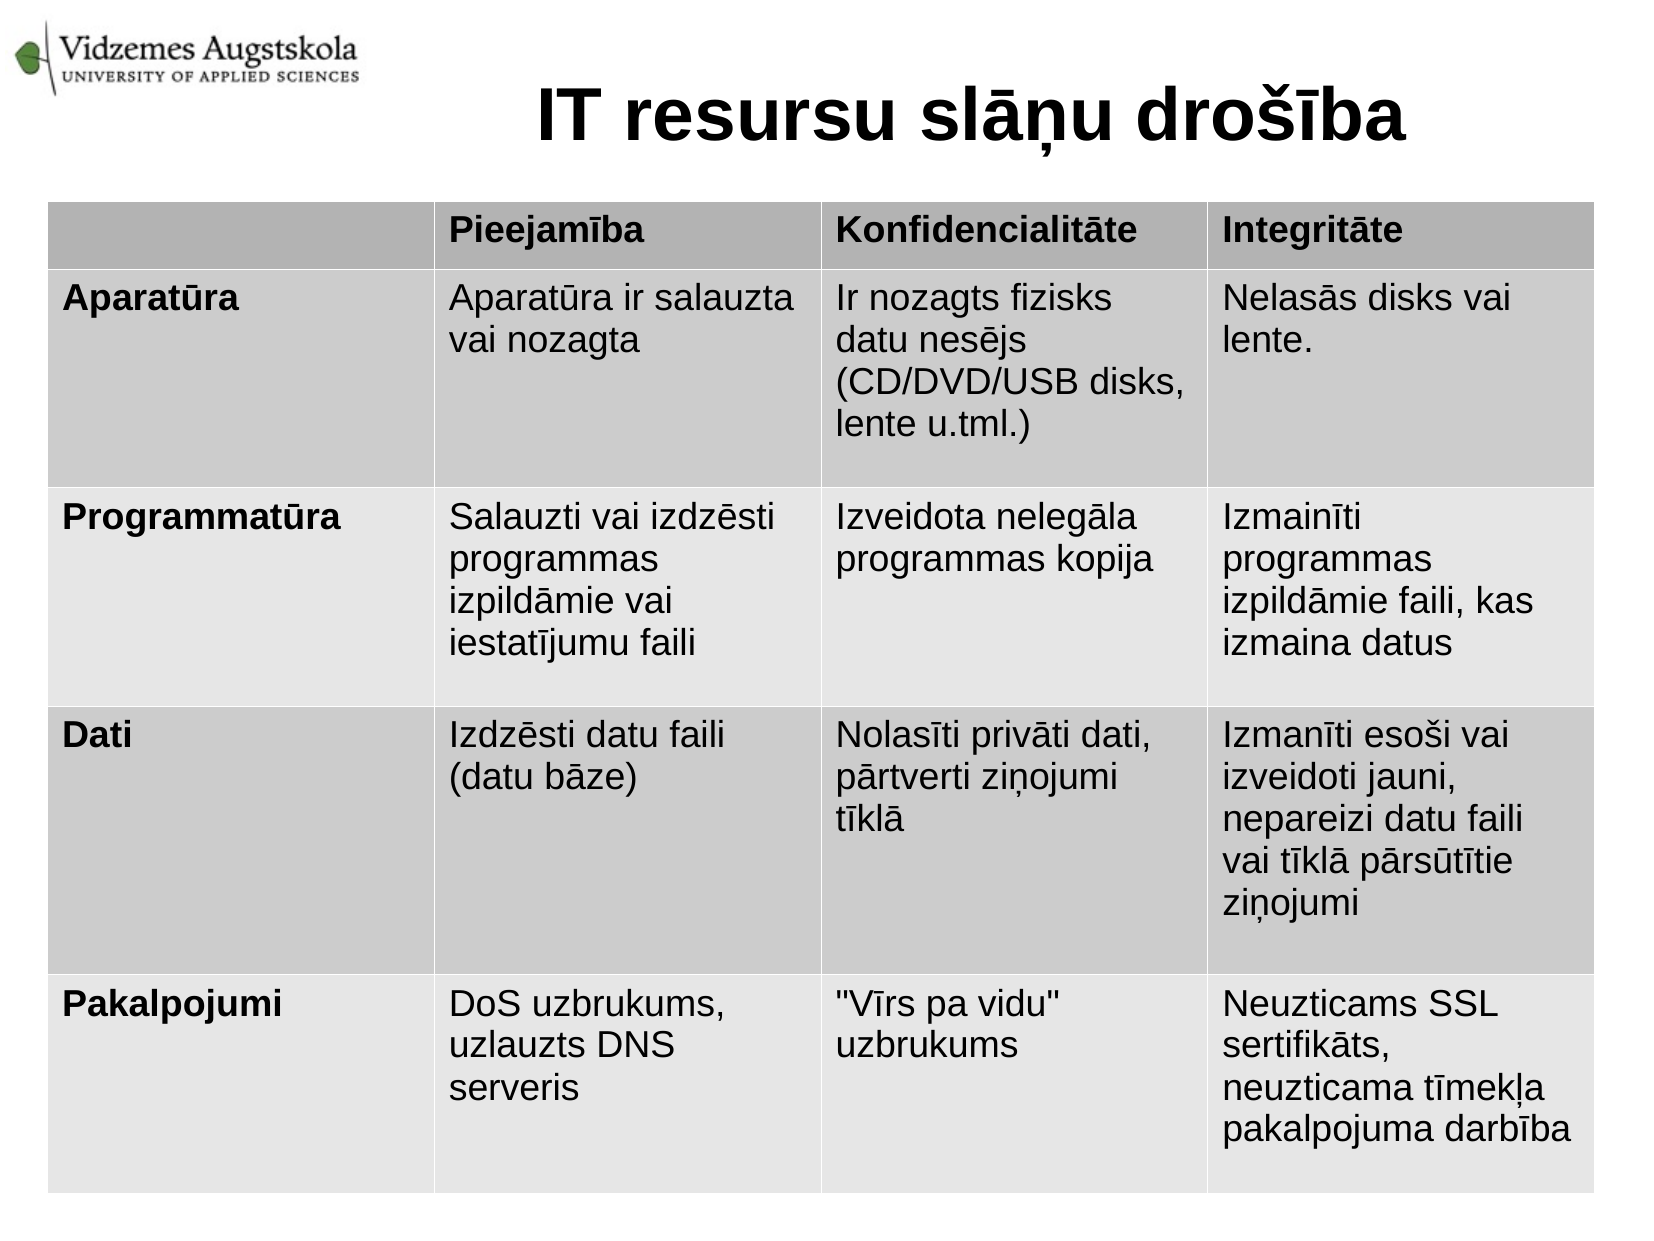

# IT resursu slāņu drošība
| | Pieejamība | Konfidencialitāte | Integritāte |
| --- | --- | --- | --- |
| Aparatūra | Aparatūra ir salauzta vai nozagta | Ir nozagts fizisks datu nesējs (CD/DVD/USB disks, lente u.tml.) | Nelasās disks vai lente. |
| Programmatūra | Salauzti vai izdzēsti programmas izpildāmie vai iestatījumu faili | Izveidota nelegāla programmas kopija | Izmainīti programmas izpildāmie faili, kas izmaina datus |
| Dati | Izdzēsti datu faili (datu bāze) | Nolasīti privāti dati, pārtverti ziņojumi tīklā | Izmanīti esoši vai izveidoti jauni, nepareizi datu faili vai tīklā pārsūtītie ziņojumi |
| Pakalpojumi | DoS uzbrukums, uzlauzts DNS serveris | "Vīrs pa vidu" uzbrukums | Neuzticams SSL sertifikāts, neuzticama tīmekļa pakalpojuma darbība |
Jamming